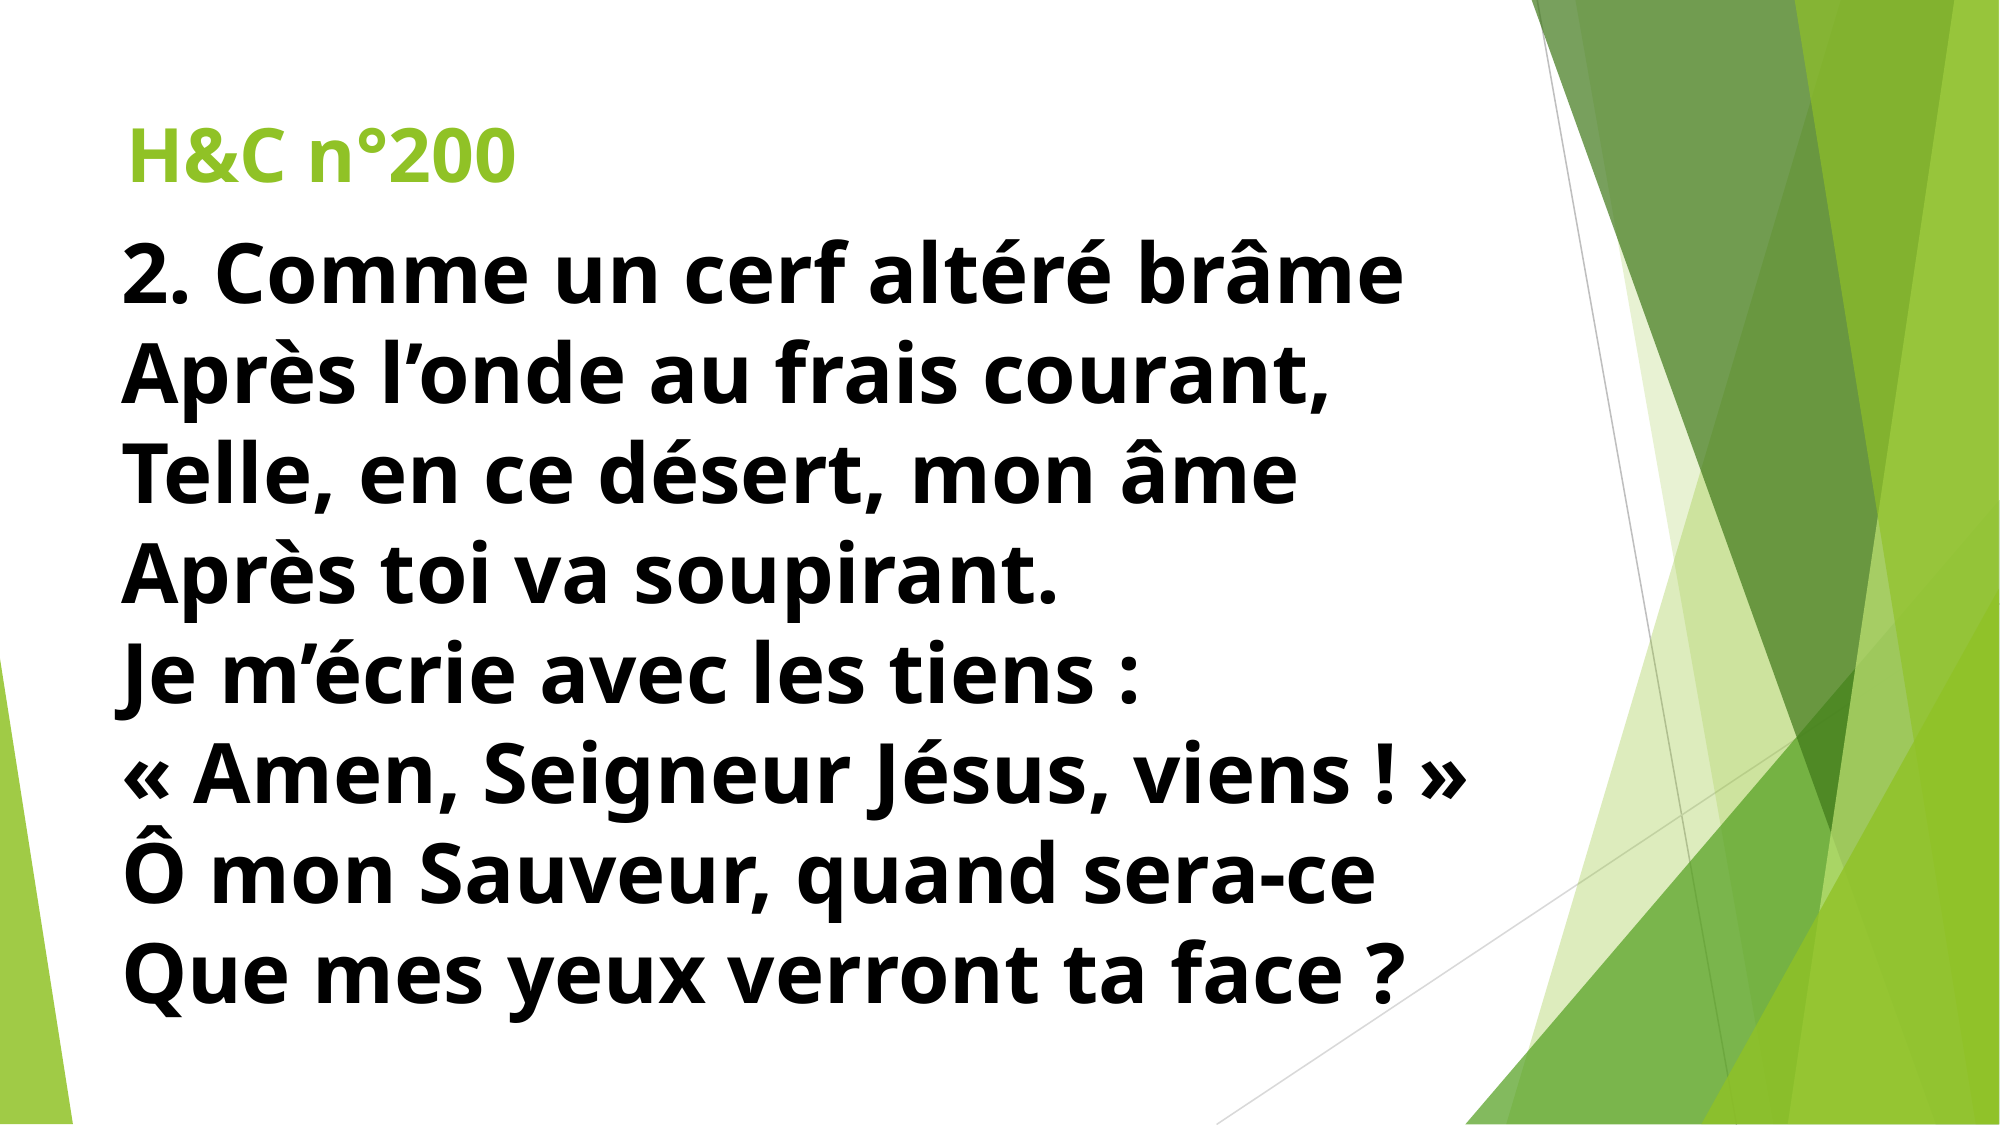

H&C n°200
2. Comme un cerf altéré brâme
Après l’onde au frais courant,
Telle, en ce désert, mon âme
Après toi va soupirant.
Je m’écrie avec les tiens :
« Amen, Seigneur Jésus, viens ! »
Ô mon Sauveur, quand sera-ce
Que mes yeux verront ta face ?